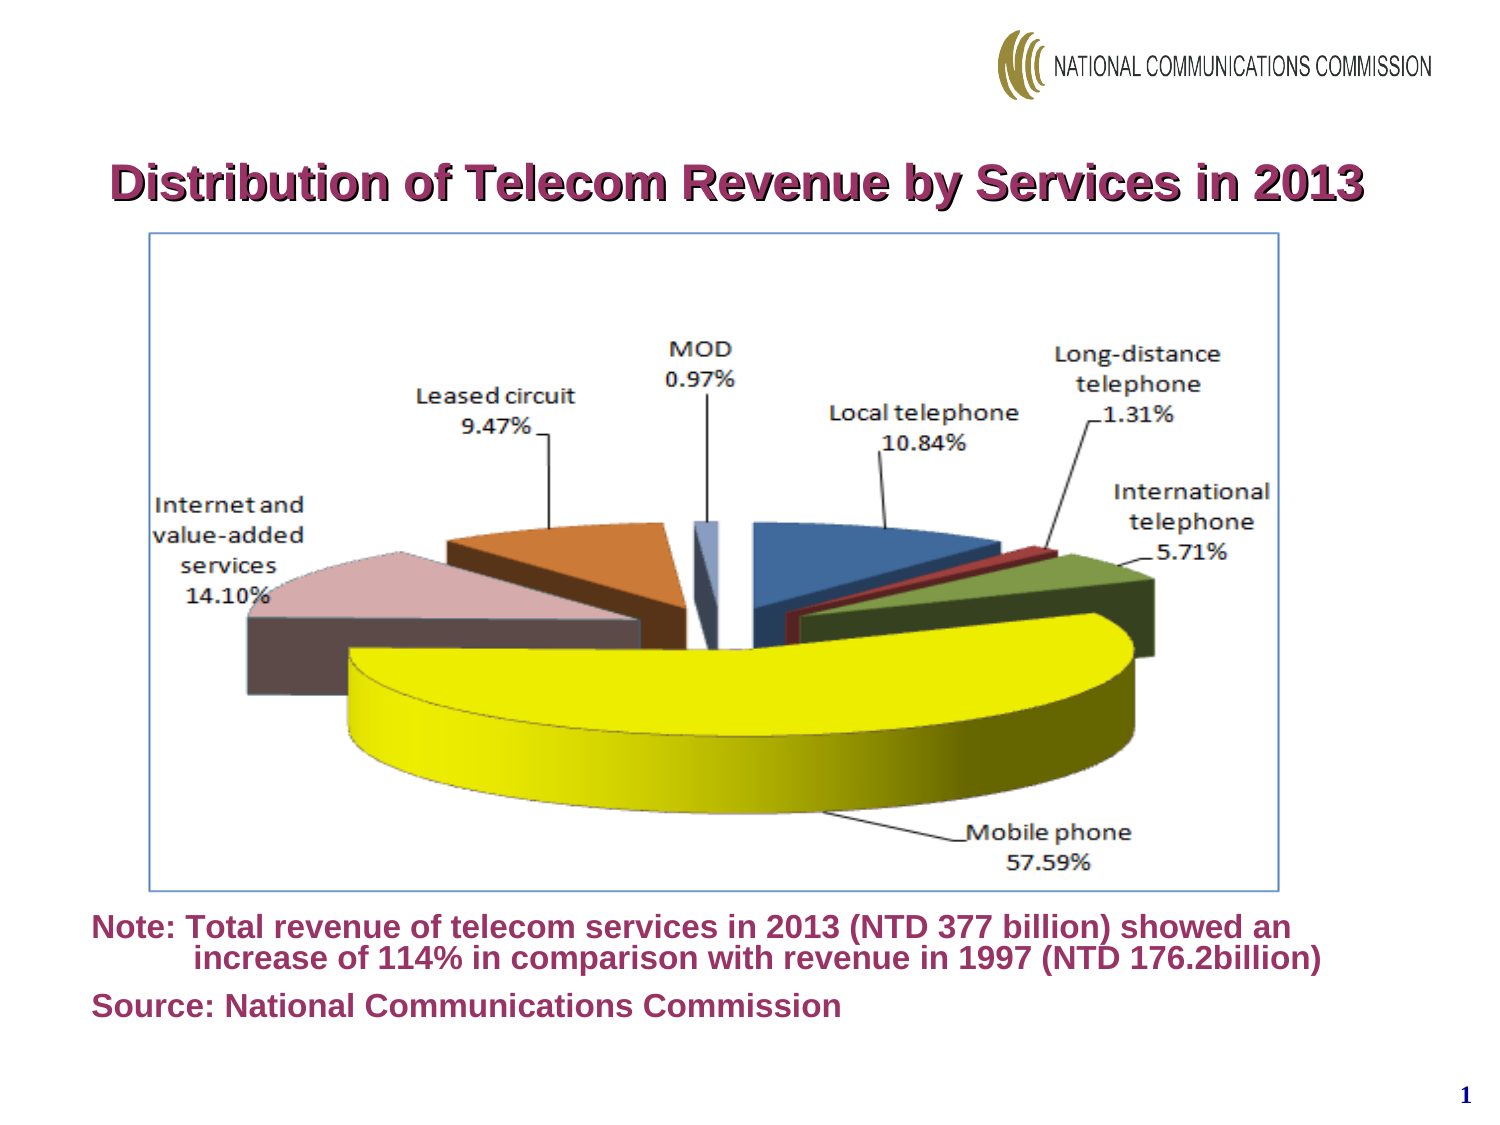

# Distribution of Telecom Revenue by Services in 2013
Note: Total revenue of telecom services in 2013 (NTD 377 billion) showed an
 increase of 114% in comparison with revenue in 1997 (NTD 176.2billion)
Source: National Communications Commission